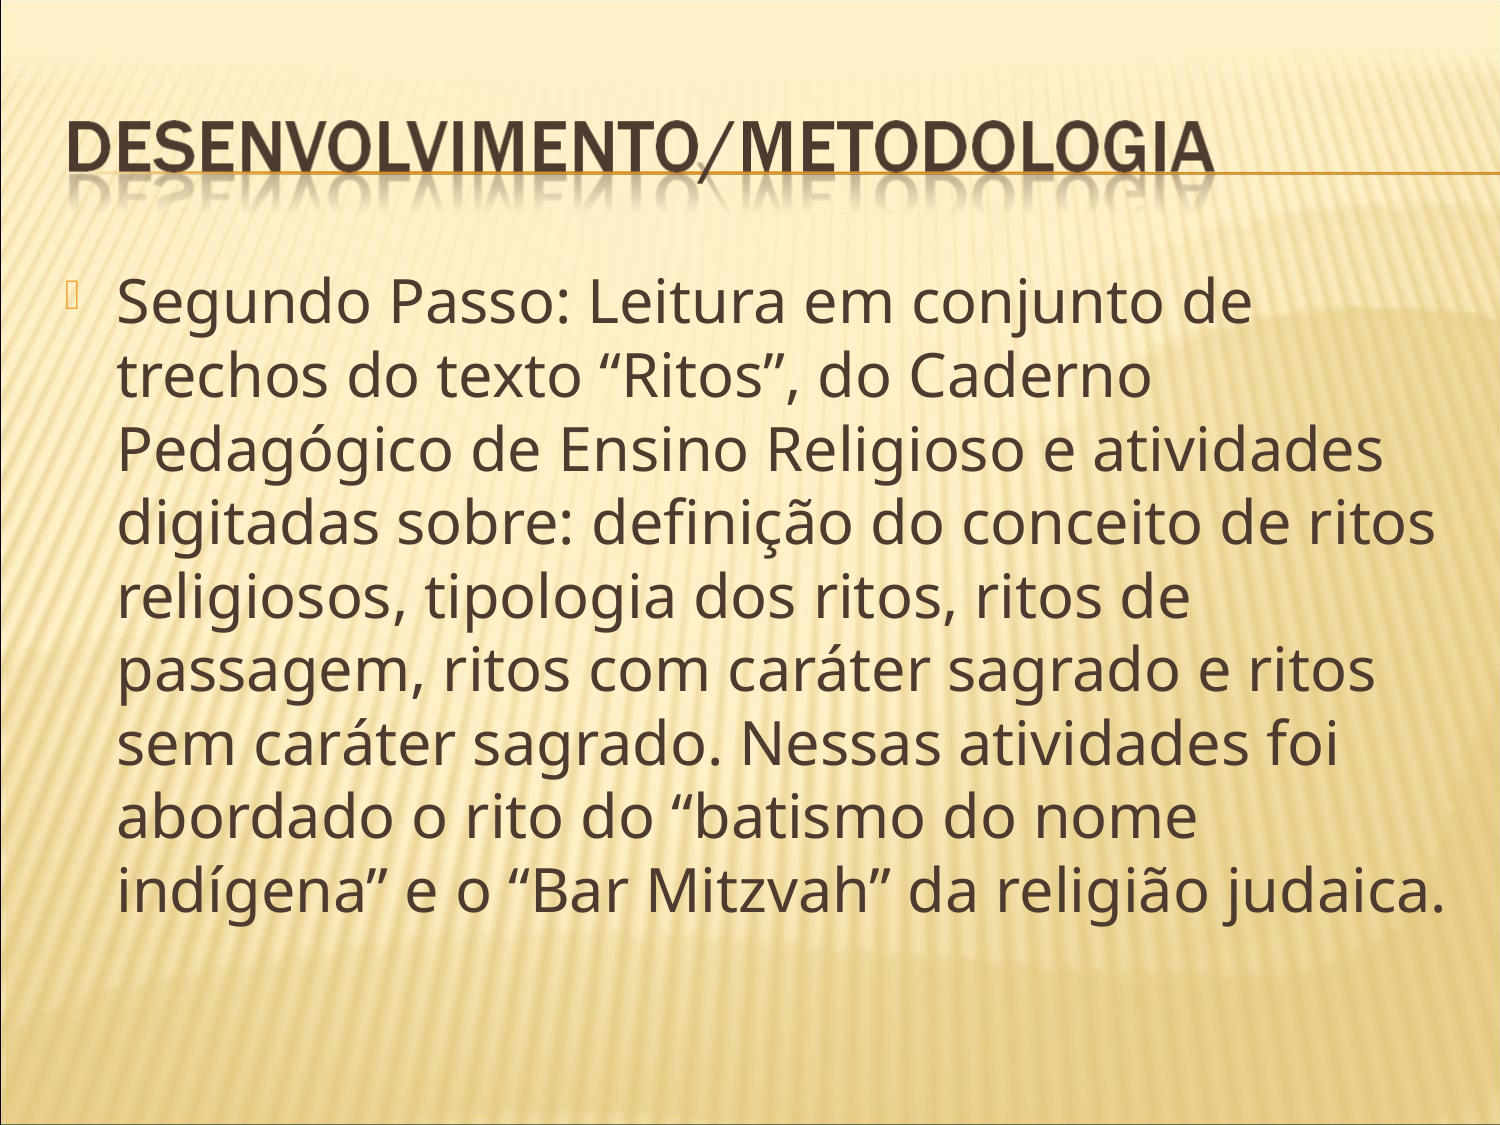

# Segundo Passo: Leitura em conjunto de trechos do texto “Ritos”, do Caderno Pedagógico de Ensino Religioso e atividades digitadas sobre: definição do conceito de ritos religiosos, tipologia dos ritos, ritos de passagem, ritos com caráter sagrado e ritos sem caráter sagrado. Nessas atividades foi abordado o rito do “batismo do nome indígena” e o “Bar Mitzvah” da religião judaica.